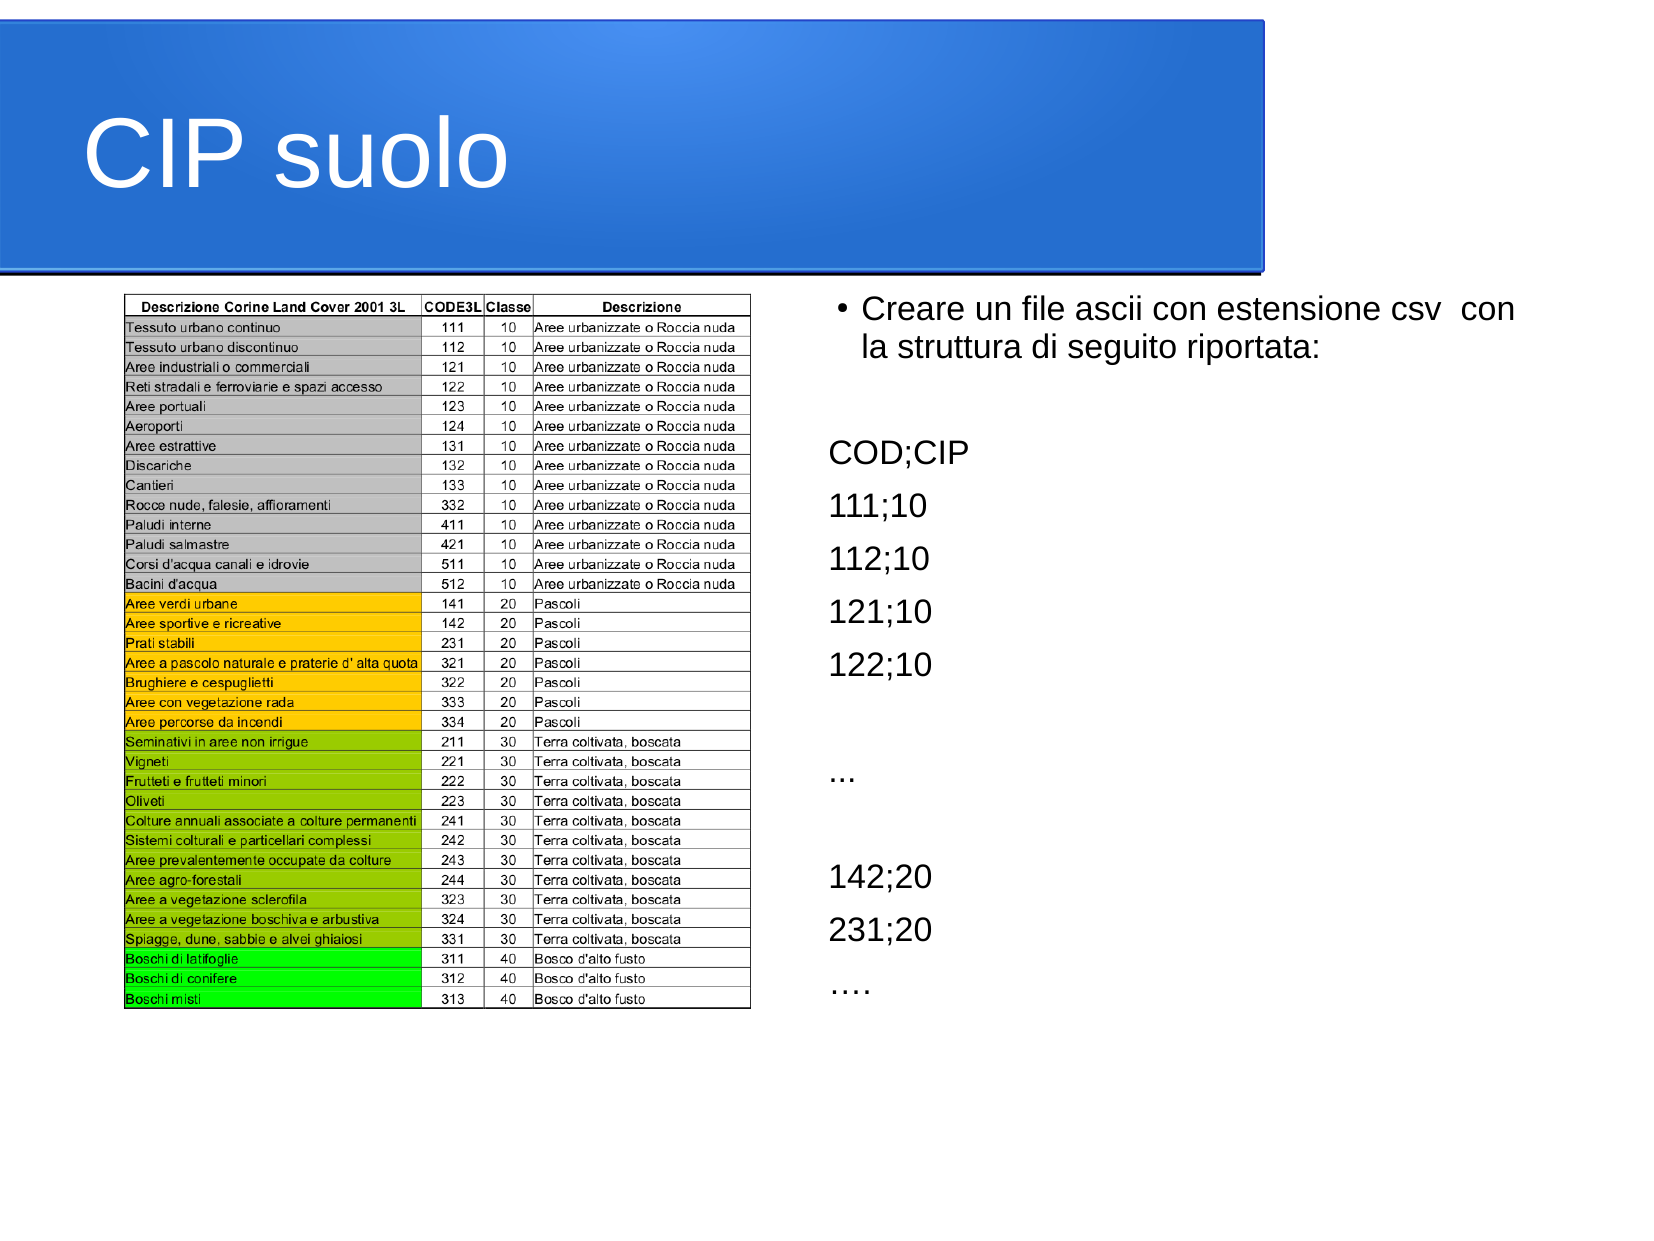

# CIP suolo
Creare un file ascii con estensione csv con la struttura di seguito riportata:
COD;CIP
111;10
112;10
121;10
122;10
...
142;20
231;20
….